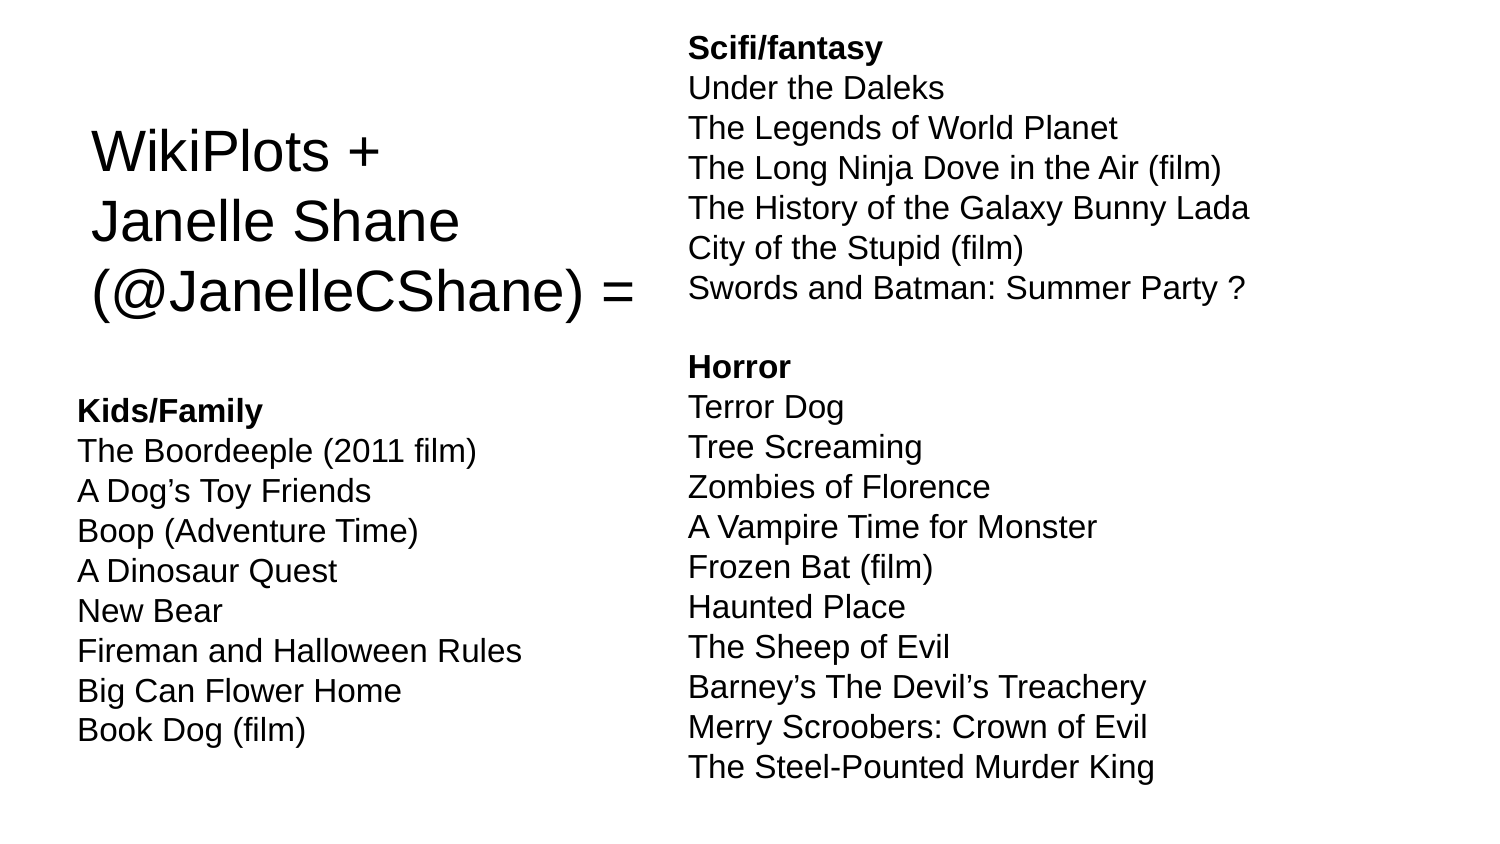

Scifi/fantasy
Under the Daleks
The Legends of World Planet
The Long Ninja Dove in the Air (film)
The History of the Galaxy Bunny Lada
City of the Stupid (film)
Swords and Batman: Summer Party ?
Horror
Terror Dog
Tree Screaming
Zombies of Florence
A Vampire Time for Monster
Frozen Bat (film)
Haunted Place
The Sheep of Evil
Barney’s The Devil’s Treachery
Merry Scroobers: Crown of Evil
The Steel-Pounted Murder King
# WikiPlots + Janelle Shane (@JanelleCShane) =
Kids/Family
The Boordeeple (2011 film)
A Dog’s Toy Friends
Boop (Adventure Time)
A Dinosaur Quest
New Bear
Fireman and Halloween Rules
Big Can Flower Home
Book Dog (film)